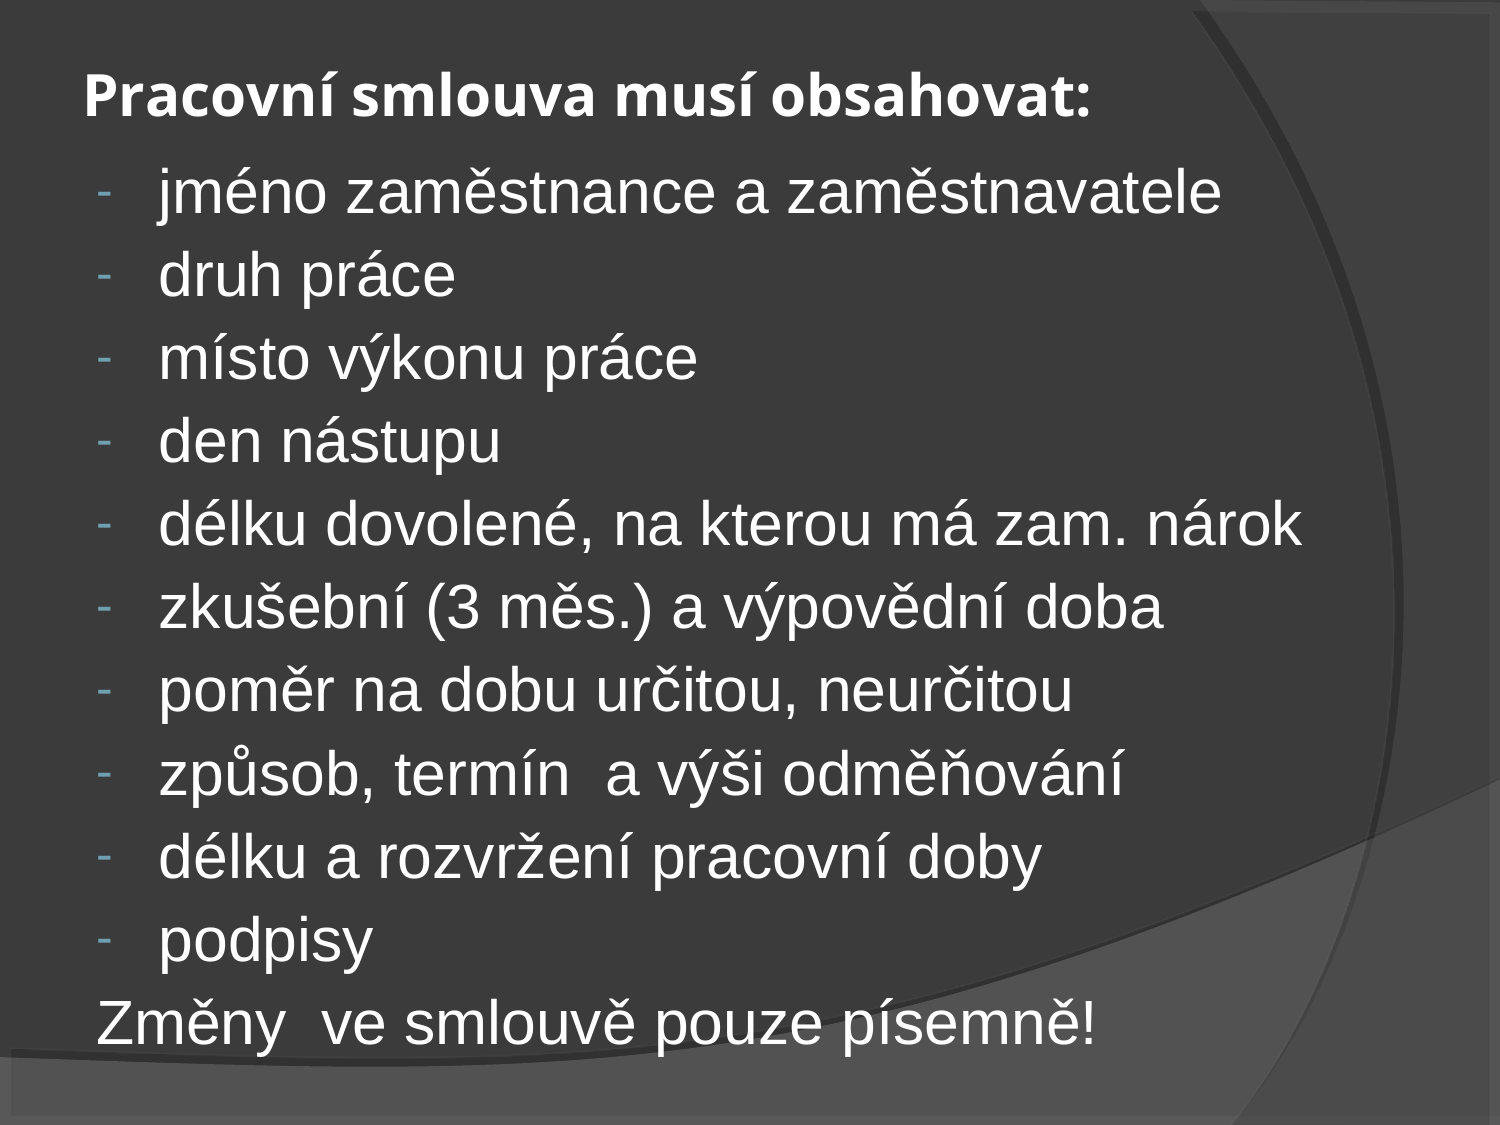

# Pracovní smlouva musí obsahovat:
jméno zaměstnance a zaměstnavatele
druh práce
místo výkonu práce
den nástupu
délku dovolené, na kterou má zam. nárok
zkušební (3 měs.) a výpovědní doba
poměr na dobu určitou, neurčitou
způsob, termín a výši odměňování
délku a rozvržení pracovní doby
podpisy
Změny ve smlouvě pouze písemně!